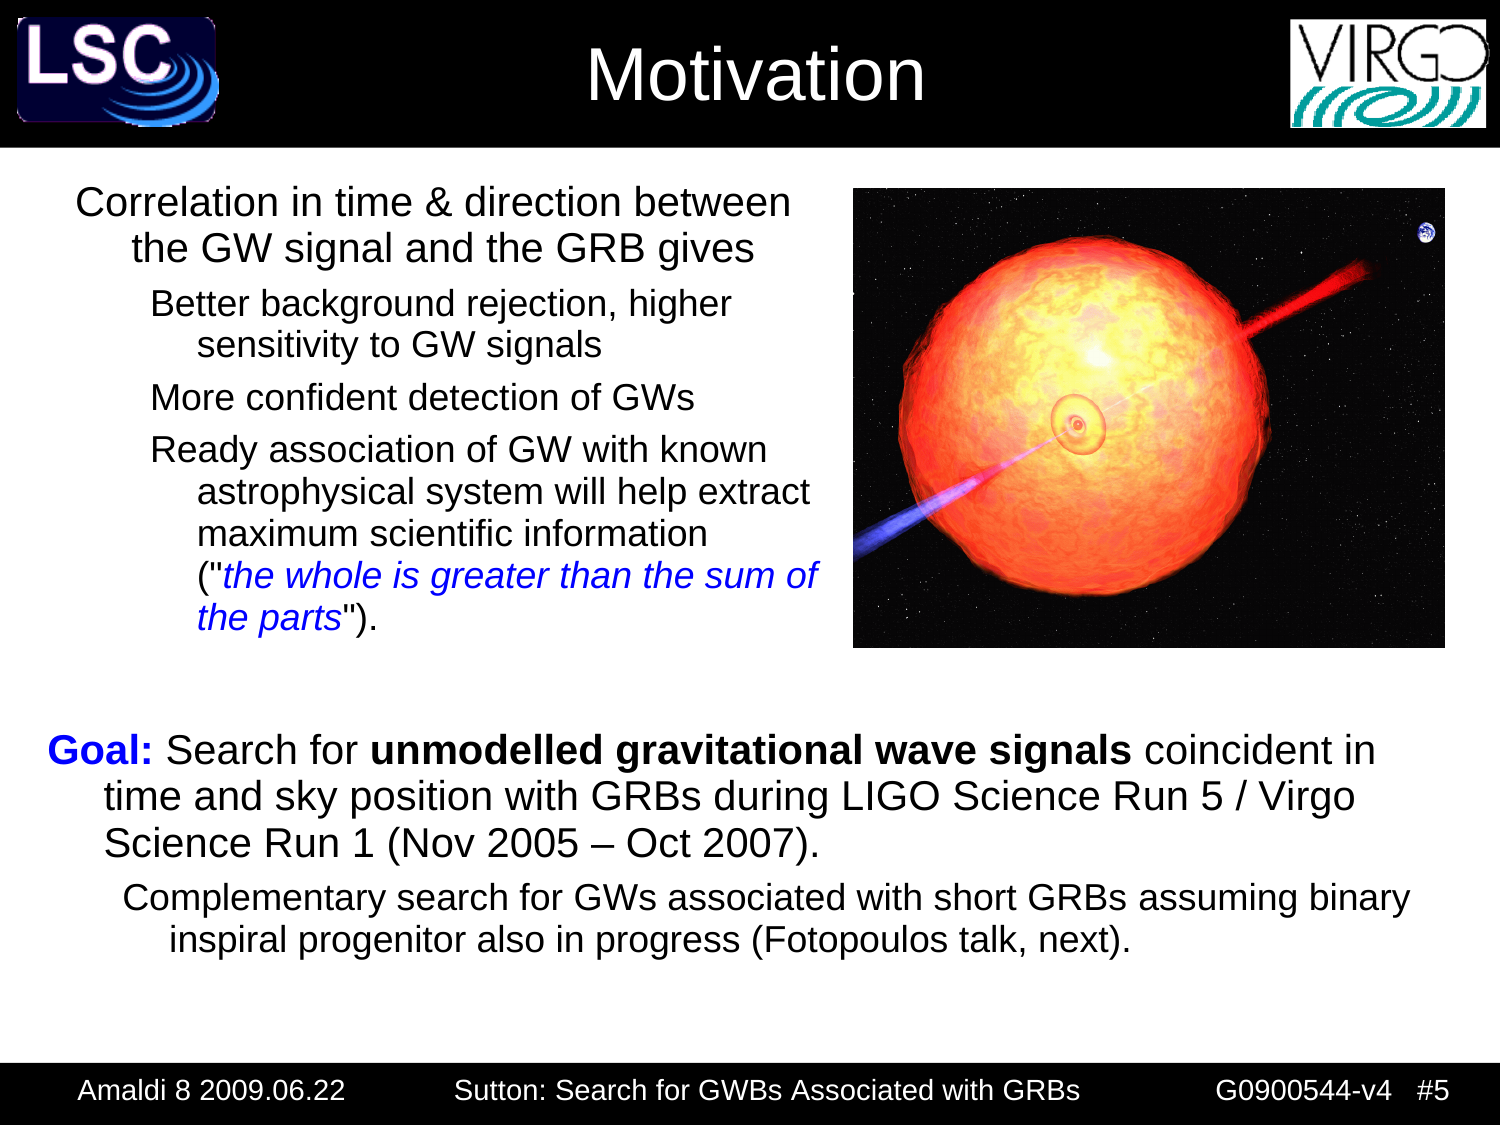

# Motivation
Correlation in time & direction between the GW signal and the GRB gives
Better background rejection, higher sensitivity to GW signals
More confident detection of GWs
Ready association of GW with known astrophysical system will help extract maximum scientific information ("the whole is greater than the sum of the parts").
Goal: Search for unmodelled gravitational wave signals coincident in time and sky position with GRBs during LIGO Science Run 5 / Virgo Science Run 1 (Nov 2005 – Oct 2007).
Complementary search for GWs associated with short GRBs assuming binary inspiral progenitor also in progress (Fotopoulos talk, next).
5